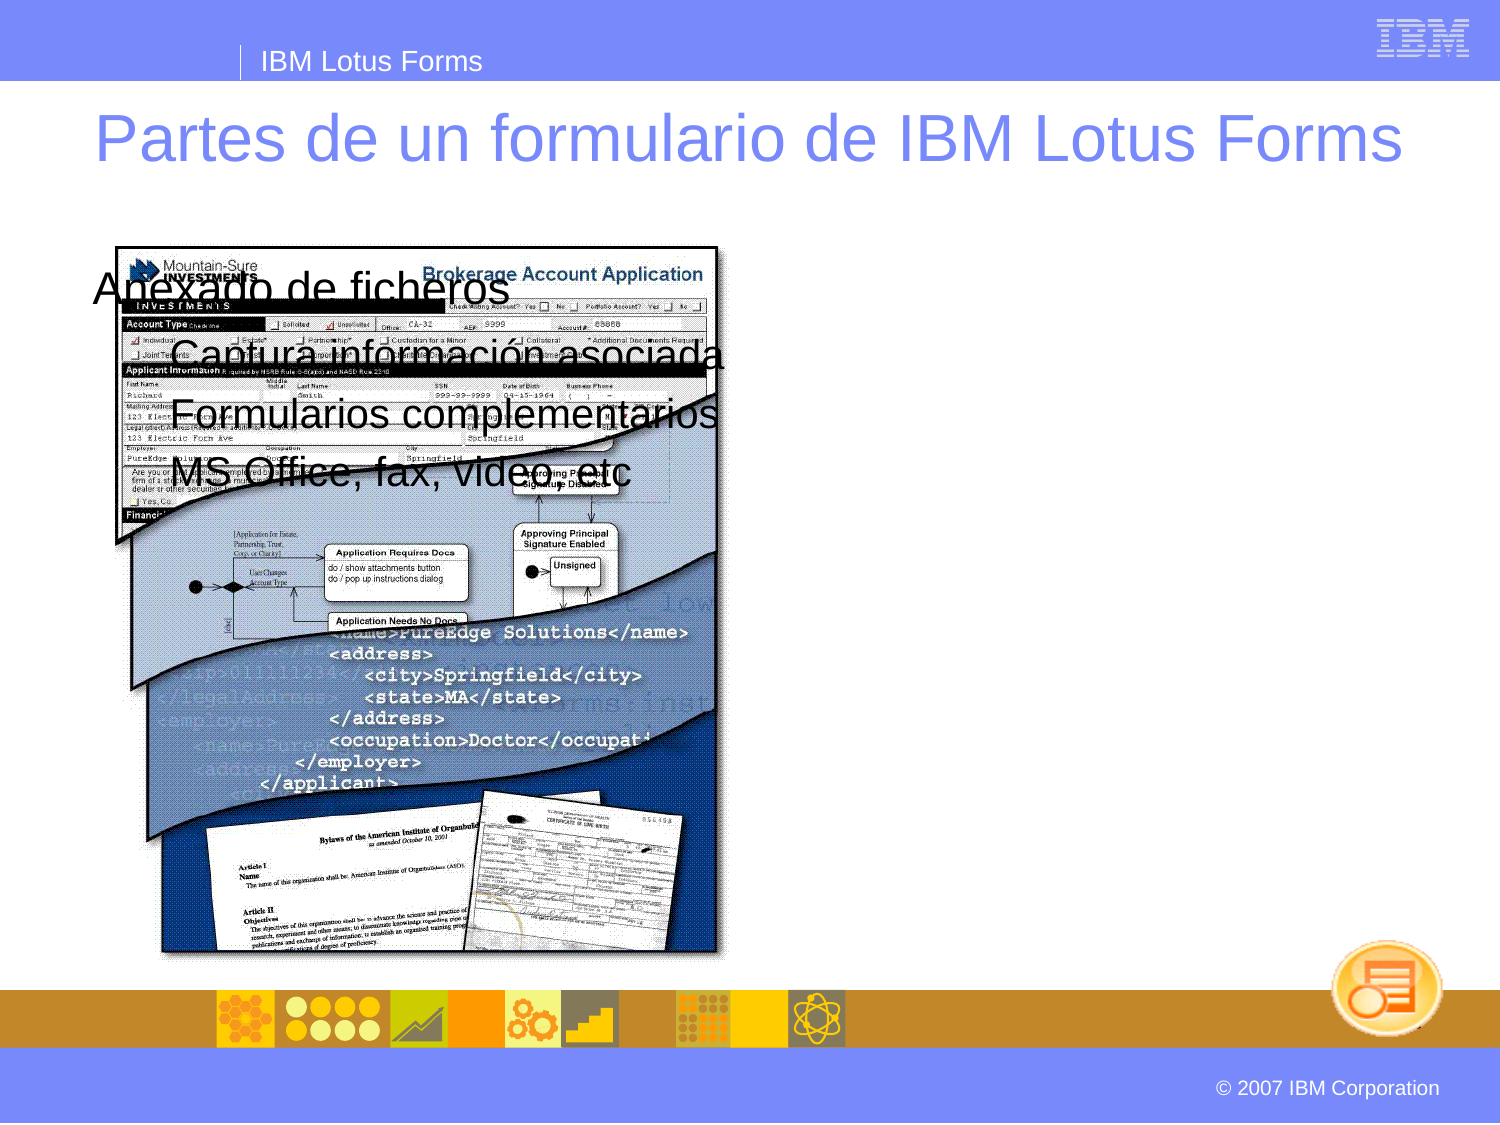

# Partes de un formulario de IBM Lotus Forms
Anexado de ficheros
Captura información asociada
Formularios complementarios
MS Office, fax, video, etc
9